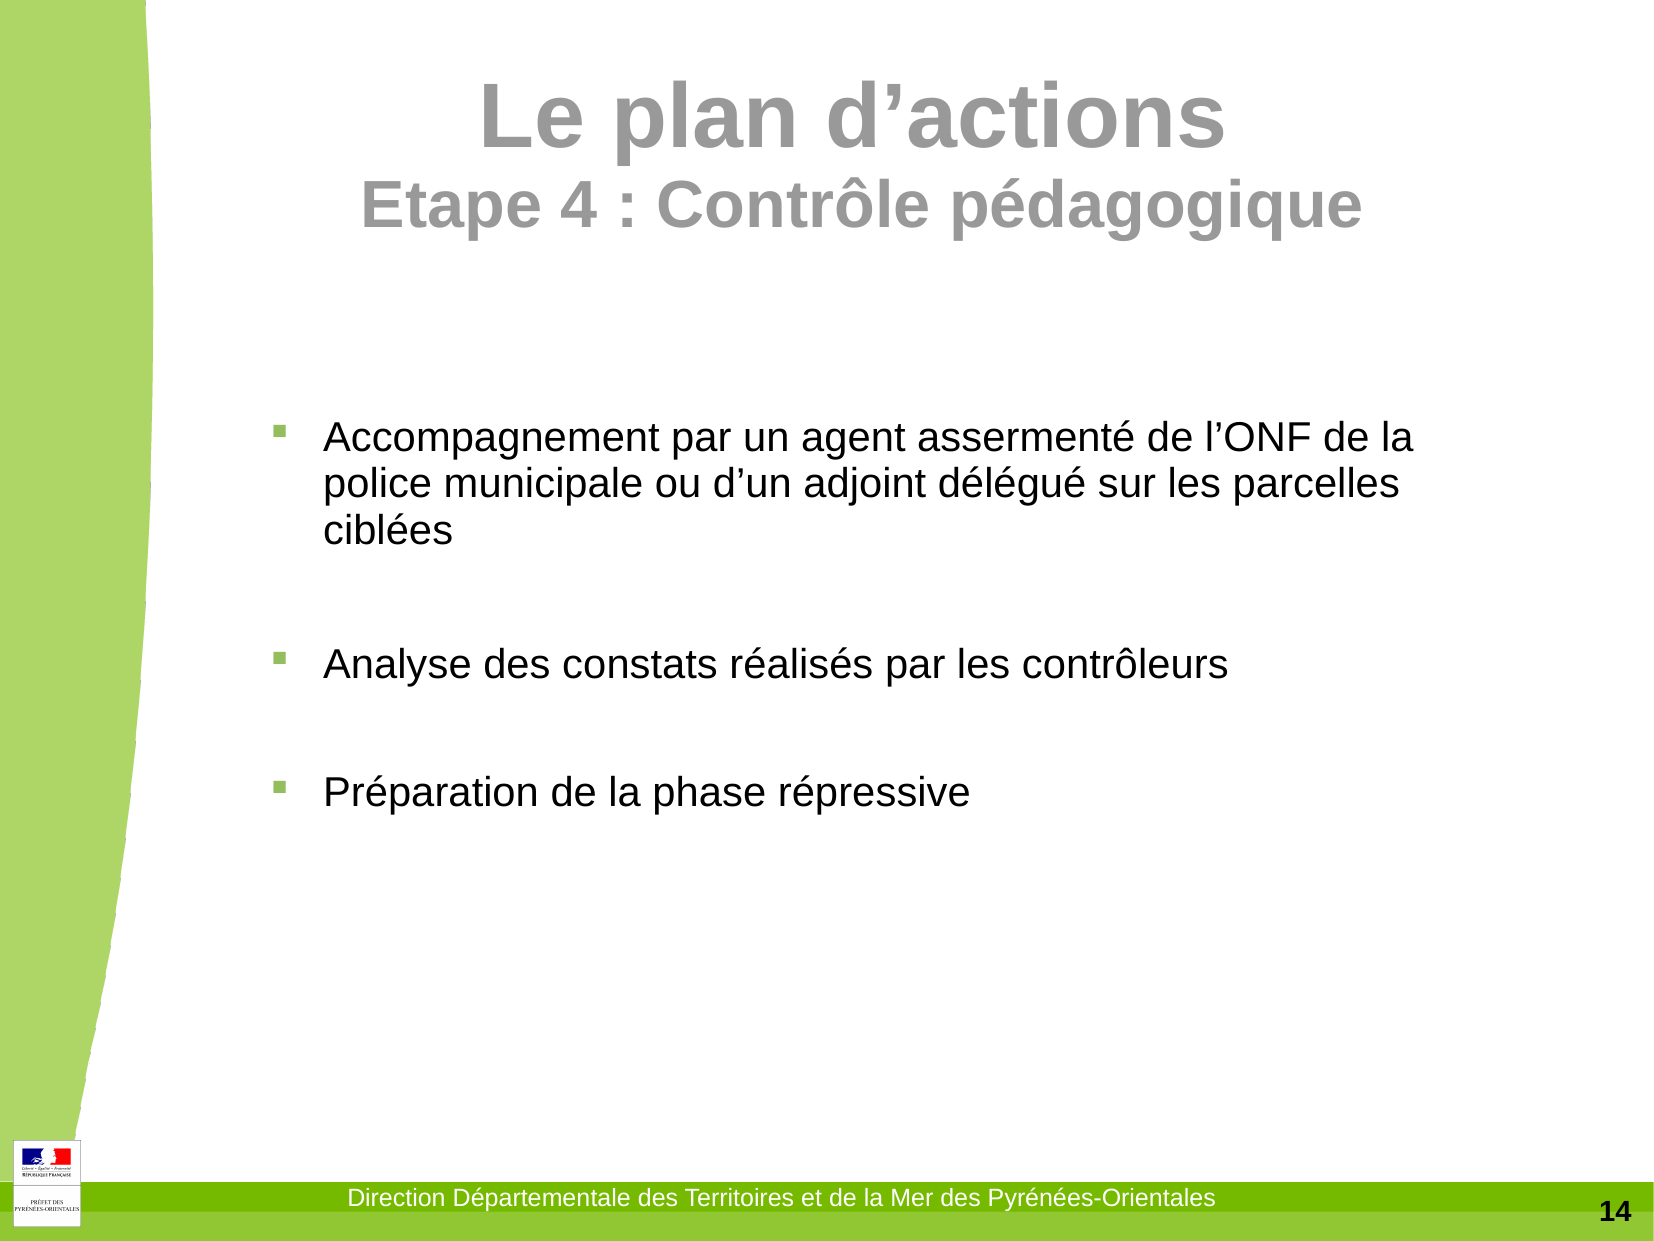

# Le plan d’actions Etape 4 : Contrôle pédagogique
Accompagnement par un agent assermenté de l’ONF de la police municipale ou d’un adjoint délégué sur les parcelles ciblées
Analyse des constats réalisés par les contrôleurs
Préparation de la phase répressive
Direction Départementale des Territoires et de la Mer des Pyrénées-Orientales
14